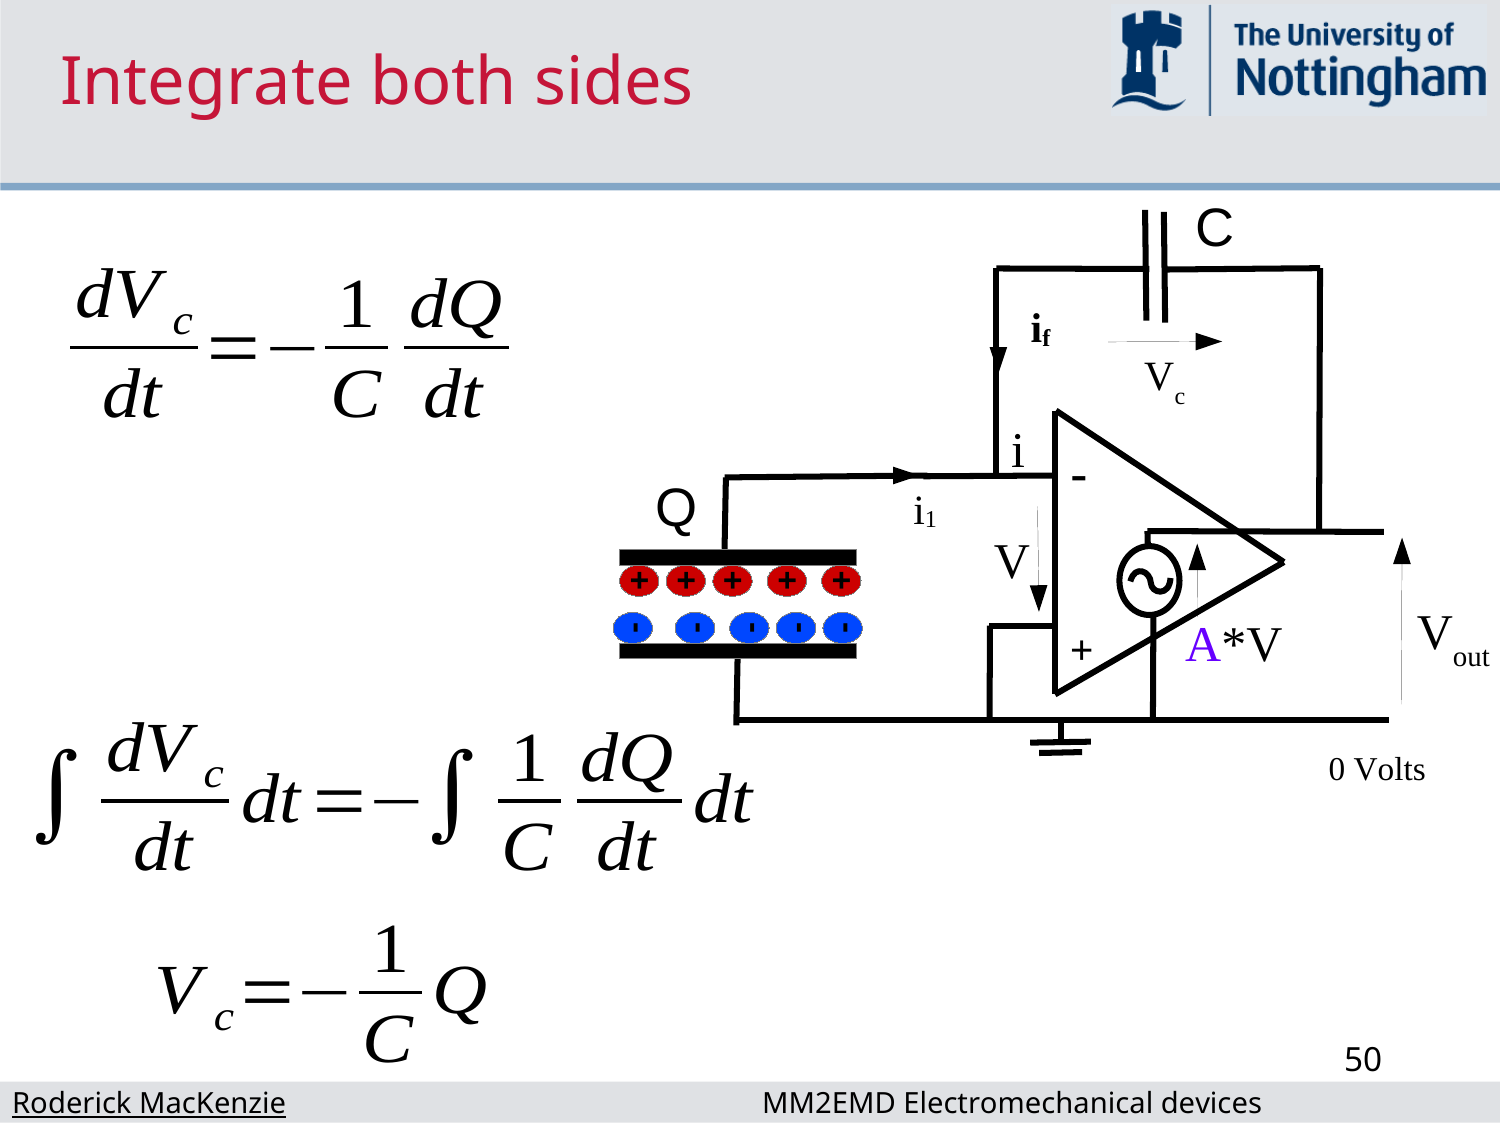

# Integrate both sides
C
if
Vc
i
-
Q
i1
V
+
+
+
+
+
-
-
-
-
-
Vout
A*V
+
0 Volts